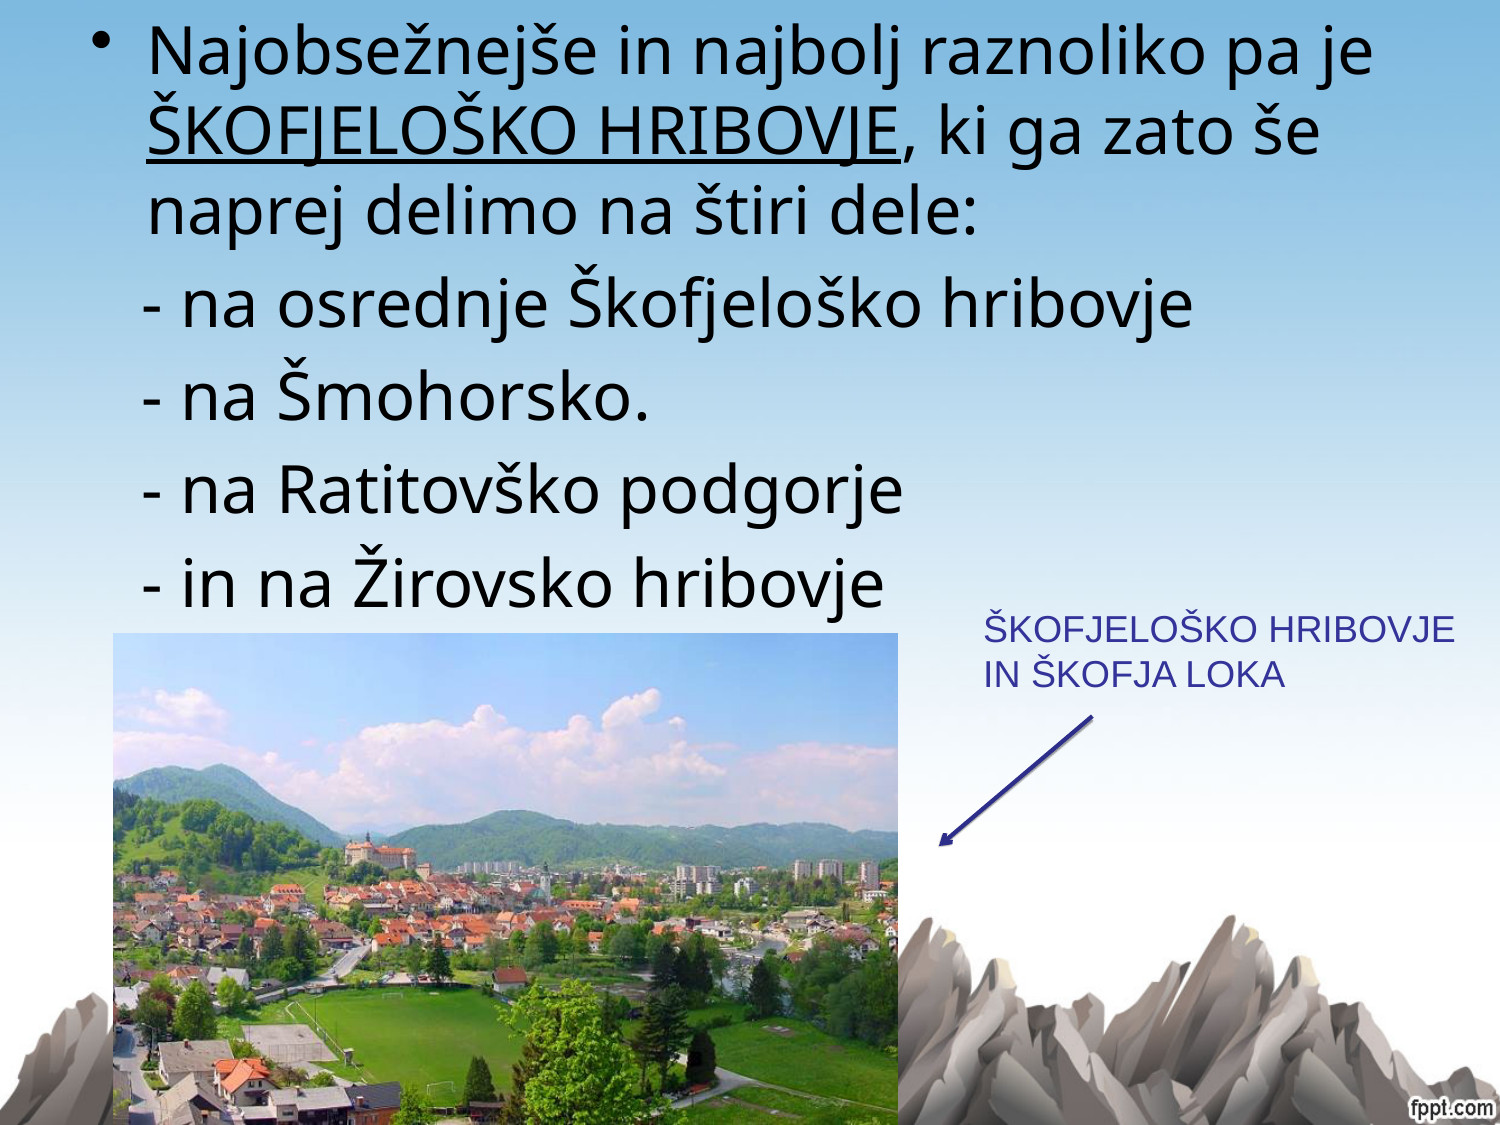

Najobsežnejše in najbolj raznoliko pa je ŠKOFJELOŠKO HRIBOVJE, ki ga zato še naprej delimo na štiri dele:
 - na osrednje Škofjeloško hribovje
 - na Šmohorsko.
 - na Ratitovško podgorje
 - in na Žirovsko hribovje
#
ŠKOFJELOŠKO HRIBOVJE IN ŠKOFJA LOKA